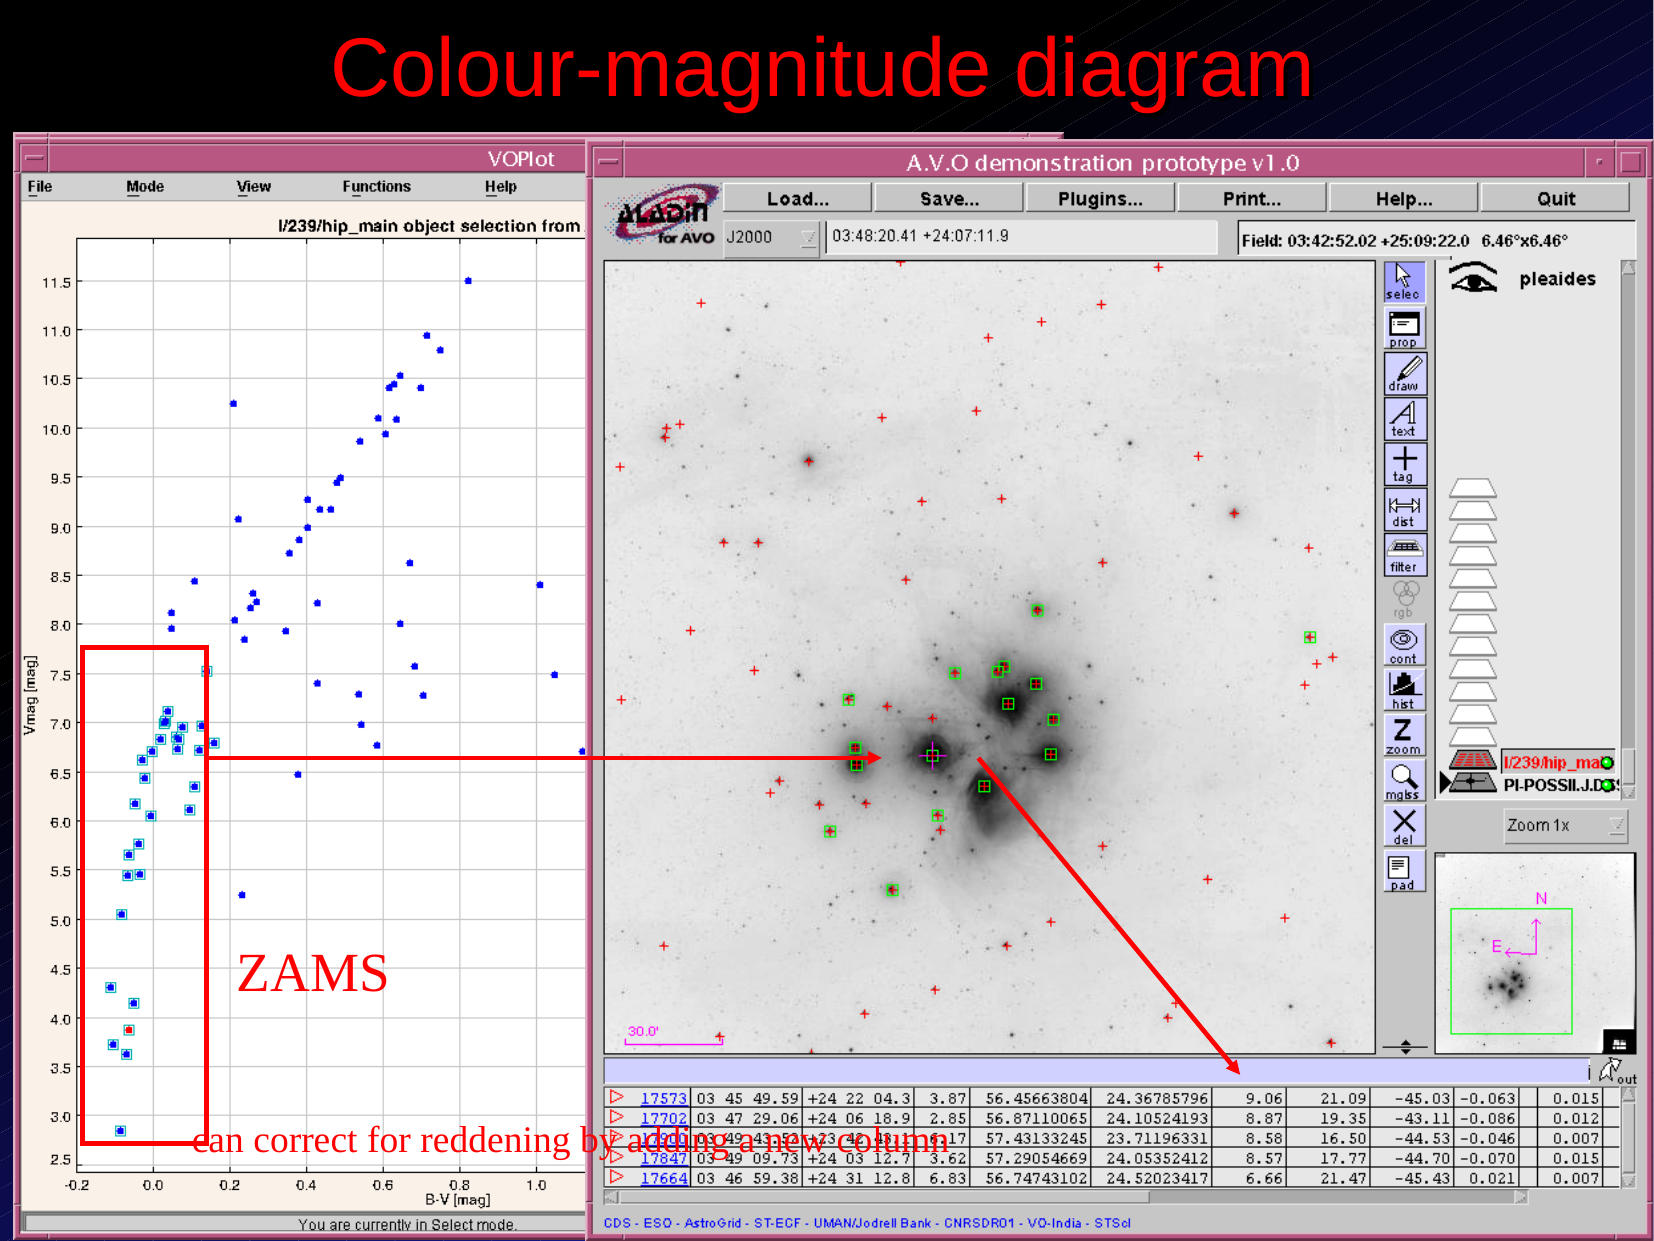

Colour-magnitude diagram
ZAMS
can correct for reddening by adding a new column